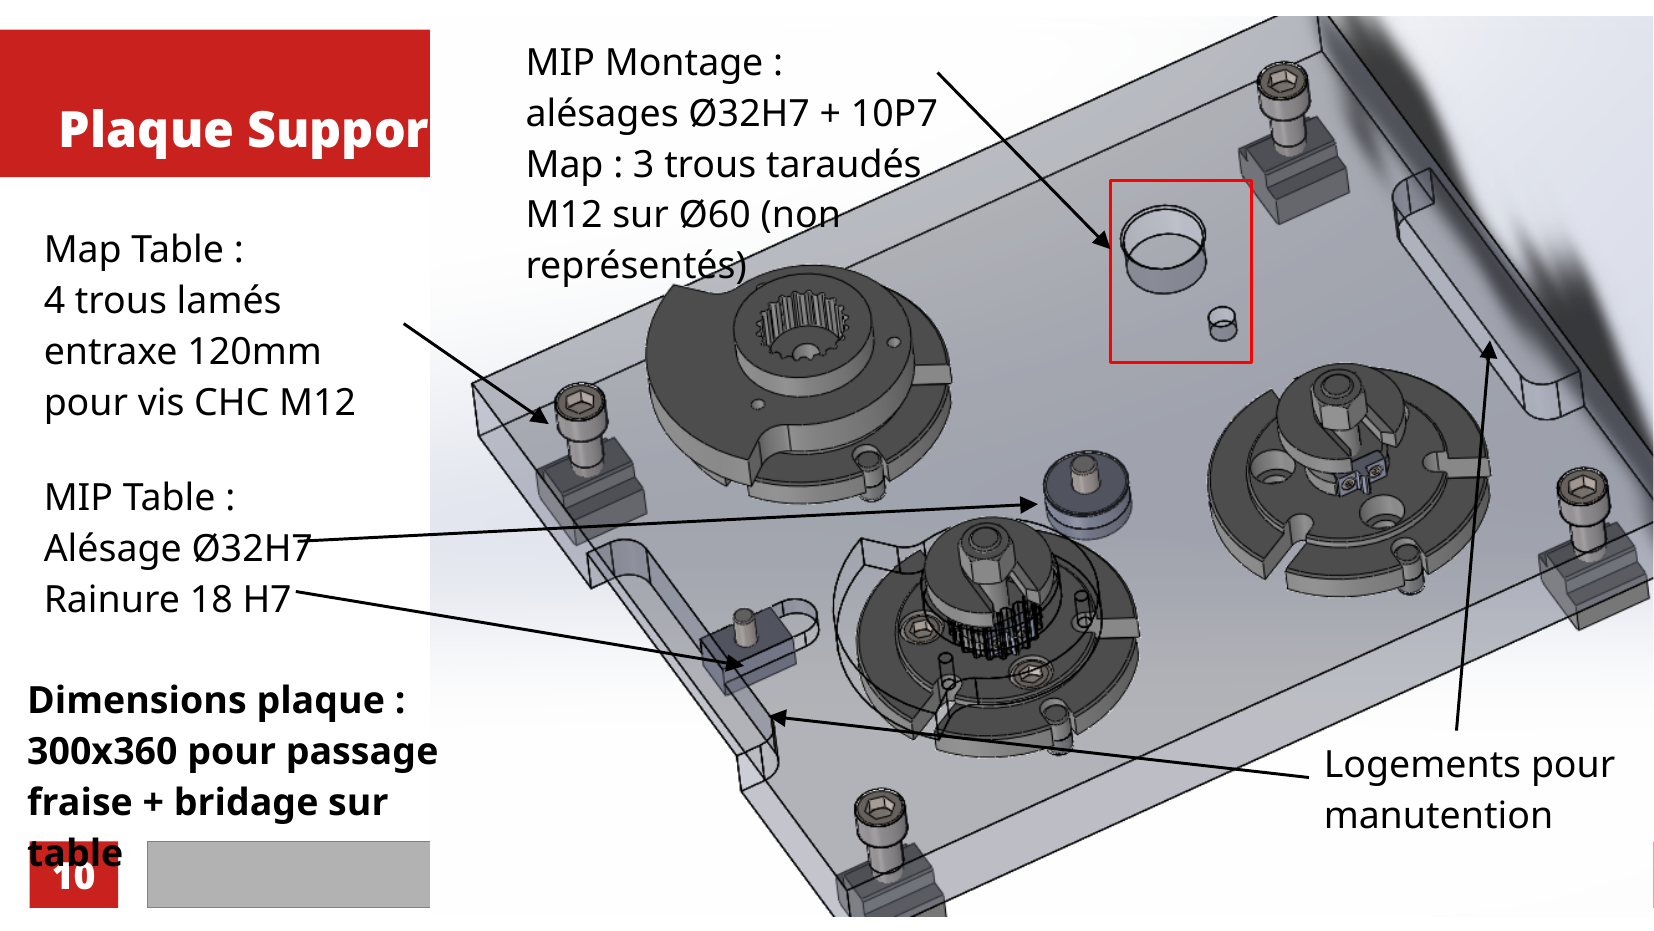

MIP Montage : alésages Ø32H7 + 10P7
Map : 3 trous taraudés M12 sur Ø60 (non représentés)
# Plaque Support
Map Table :
4 trous lamés entraxe 120mm pour vis CHC M12
Logements pour manutention
MIP Table :
Alésage Ø32H7
Rainure 18 H7
Dimensions plaque :
300x360 pour passage fraise + bridage sur table
10